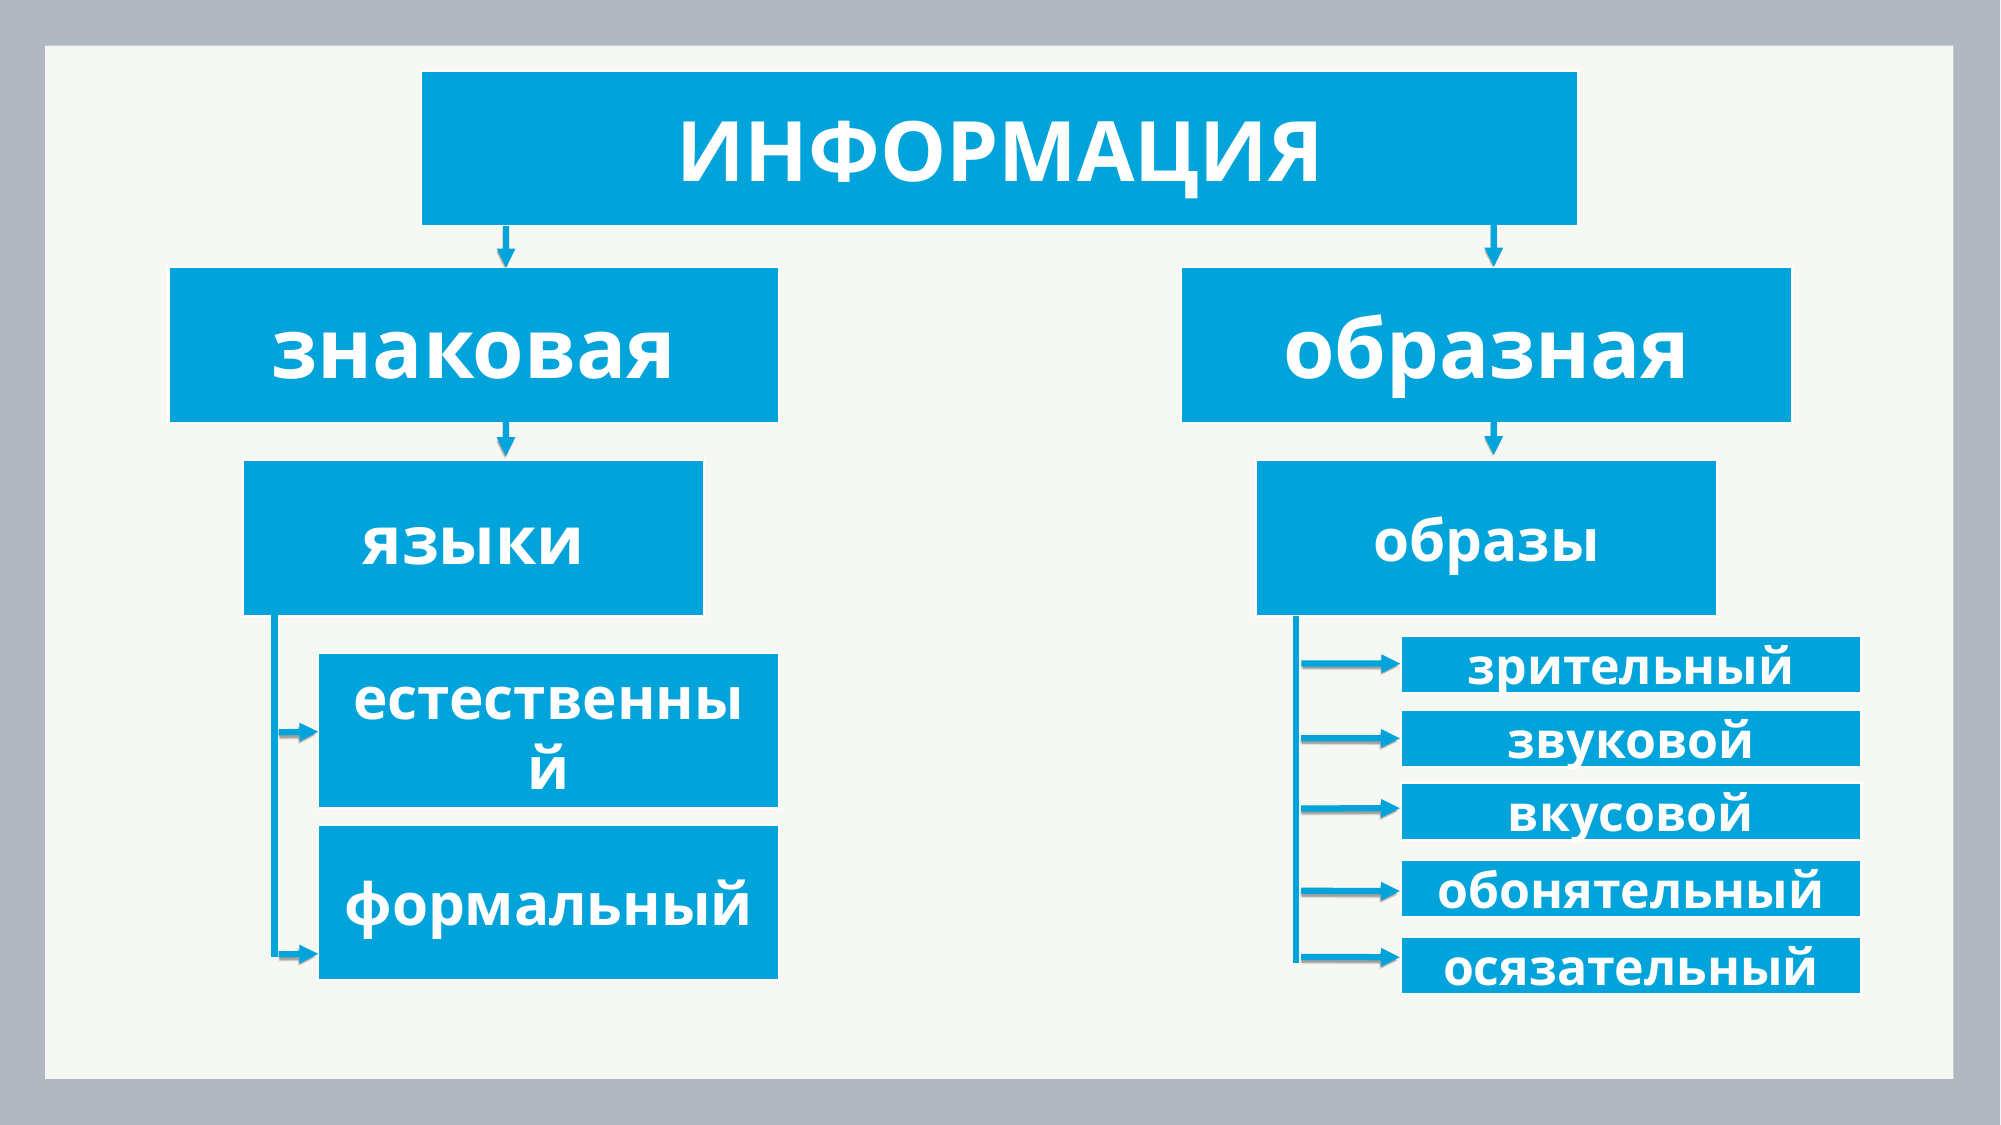

ИНФОРМАЦИЯ
знаковая
образная
языки
образы
зрительный
естественный
звуковой
вкусовой
формальный
обонятельный
осязательный